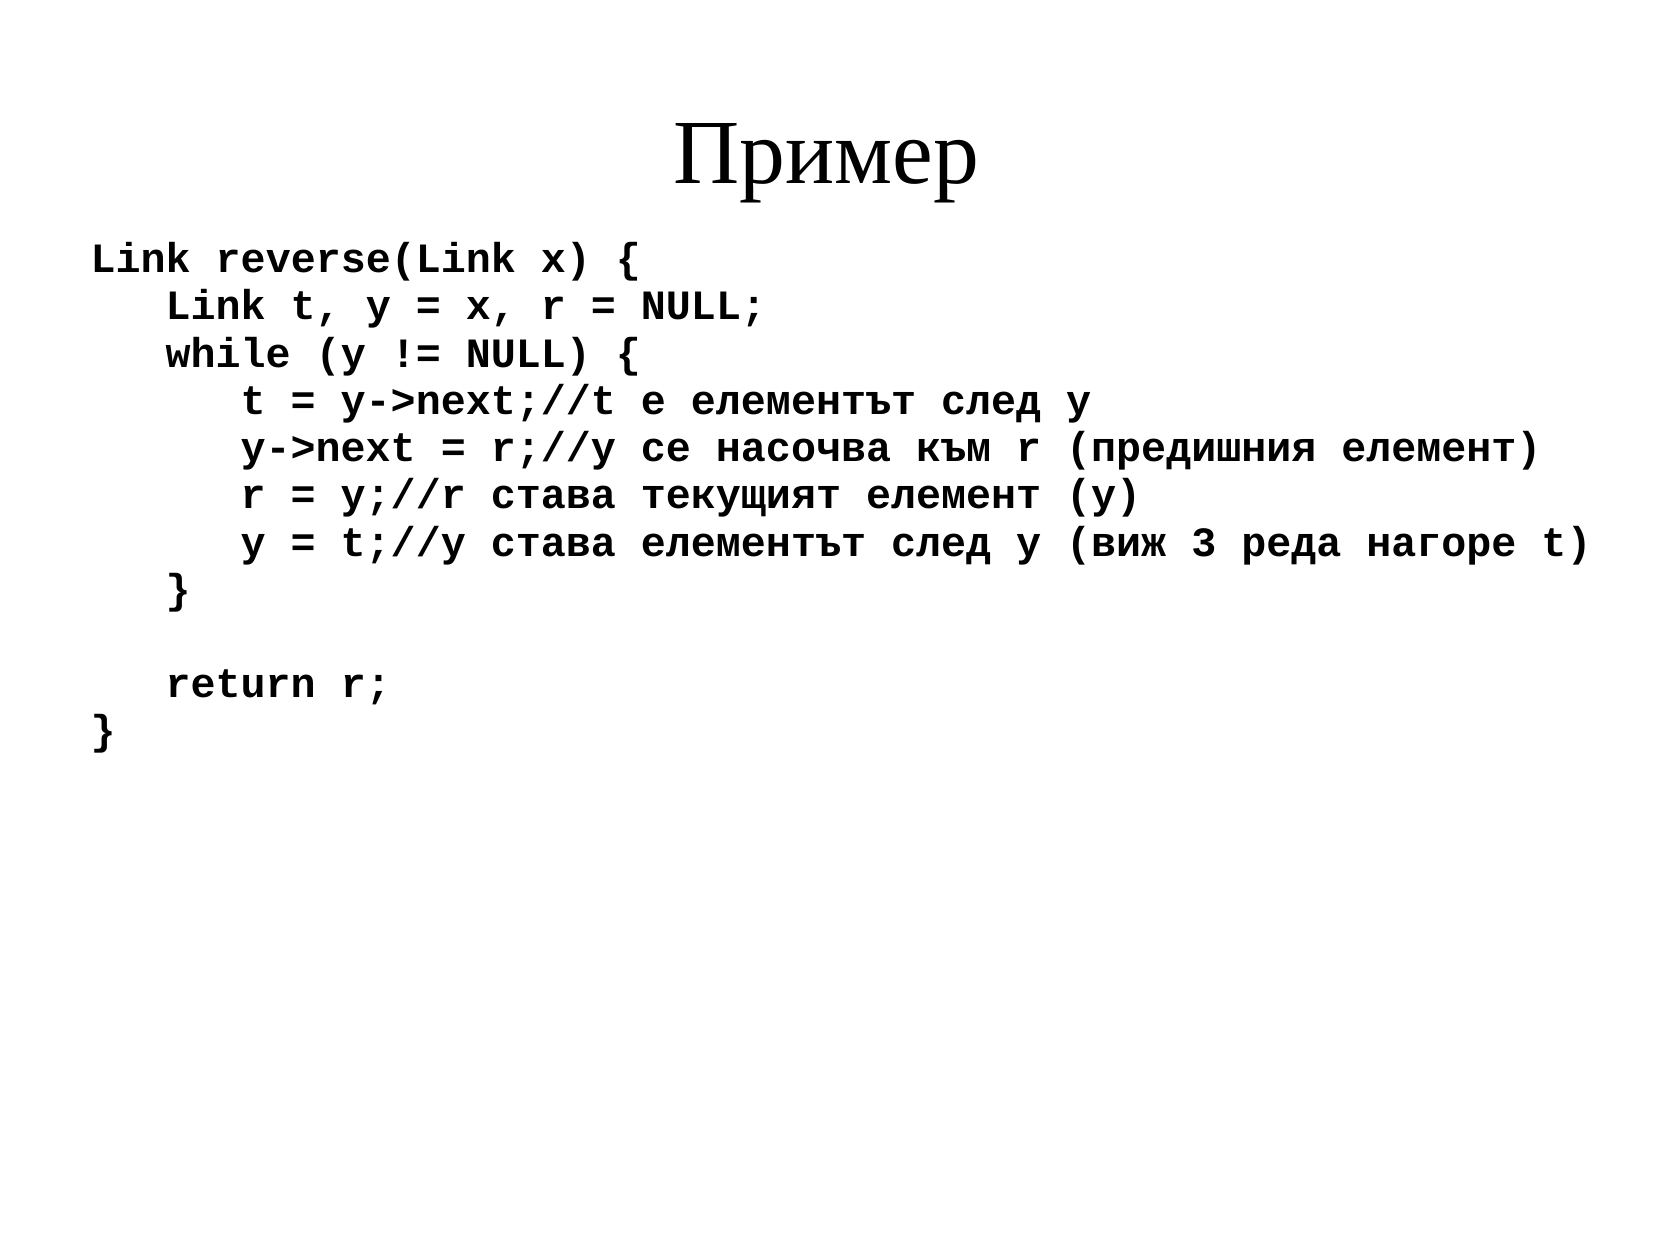

# Пример
Link reverse(Link x) {
	Link t, y = x, r = NULL;
	while (y != NULL) {
		t = y->next;//t е елементът след y
		y->next = r;//y се насочва към r (предишния елемент)
		r = y;//r става текущият елемент (y)
		y = t;//y става елементът след y (виж 3 реда нагоре t)
	}
	return r;
}